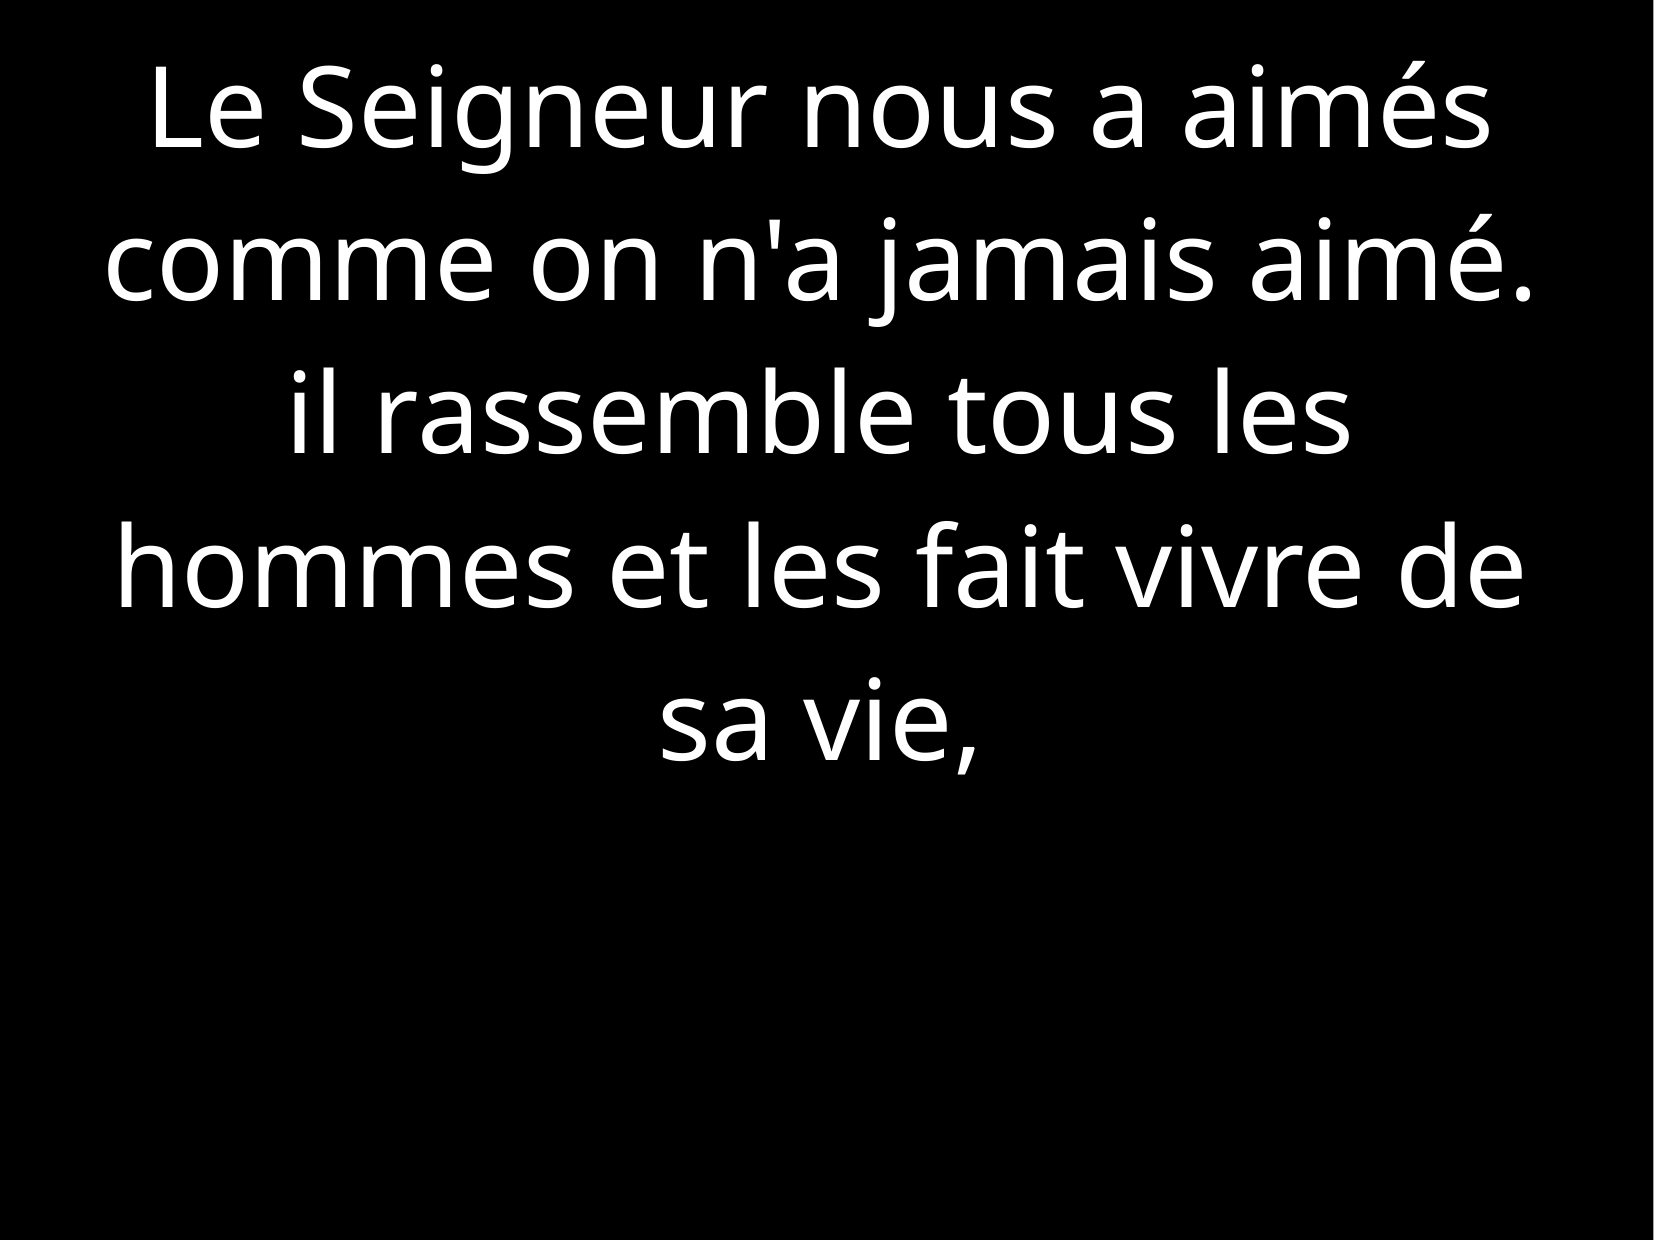

# Le Seigneur nous a aimés comme on n'a jamais aimé.
il rassemble tous les hommes et les fait vivre de sa vie,